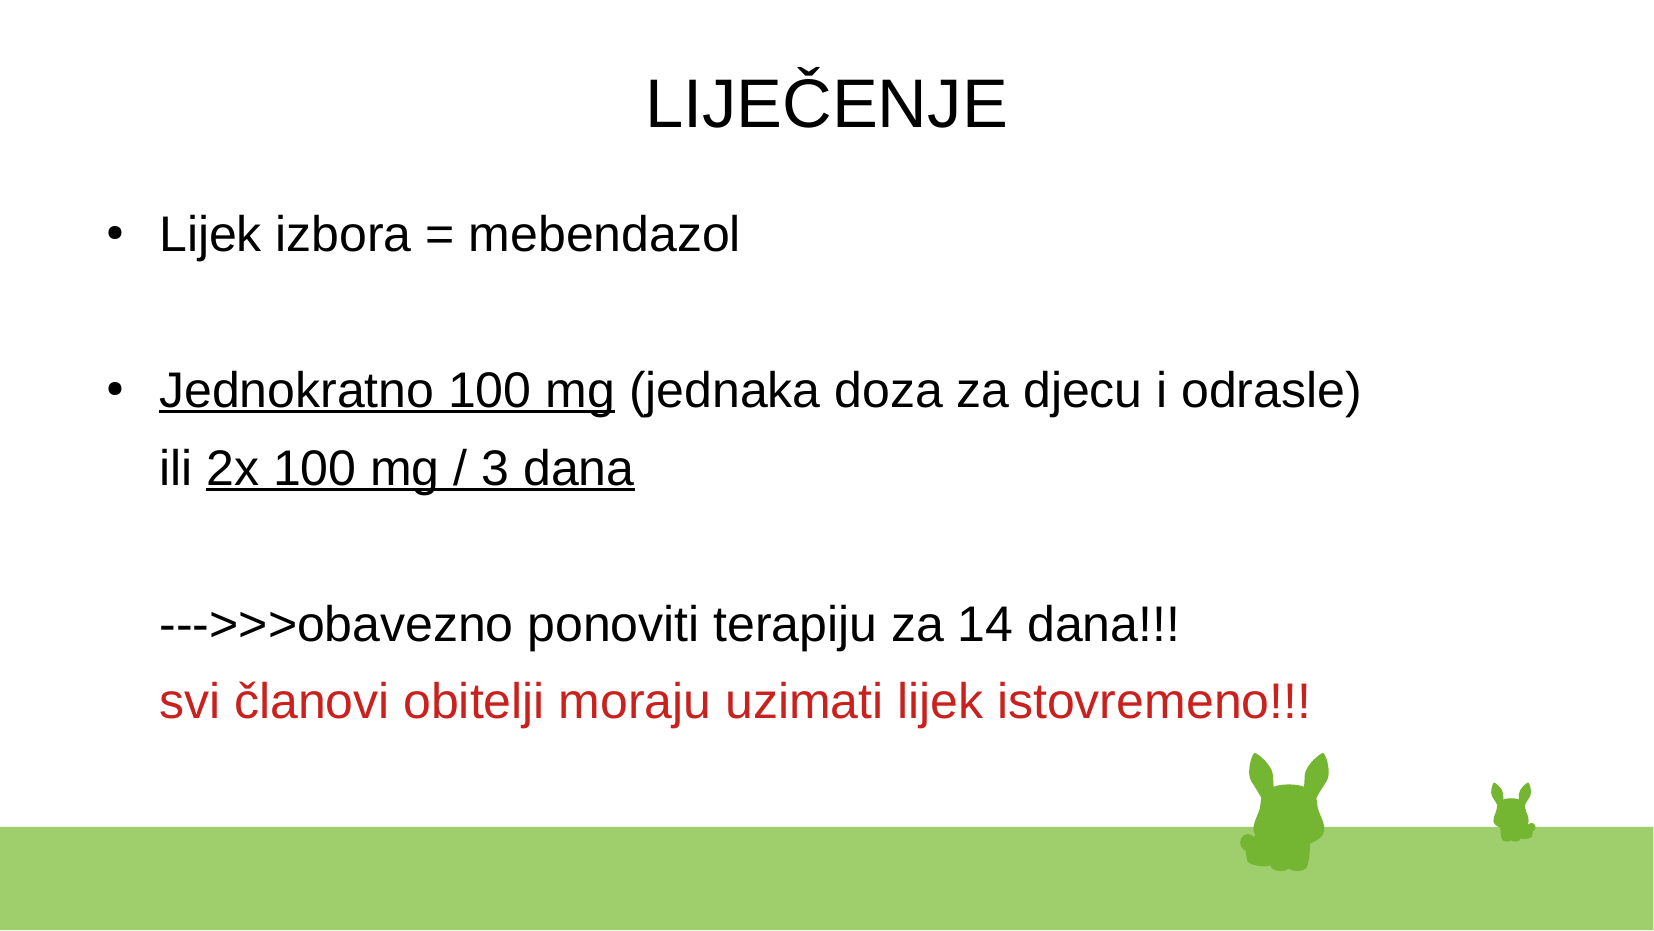

# LIJEČENJE
Lijek izbora = mebendazol
Jednokratno 100 mg (jednaka doza za djecu i odrasle)
ili 2x 100 mg / 3 dana
--->>>obavezno ponoviti terapiju za 14 dana!!!
svi članovi obitelji moraju uzimati lijek istovremeno!!!